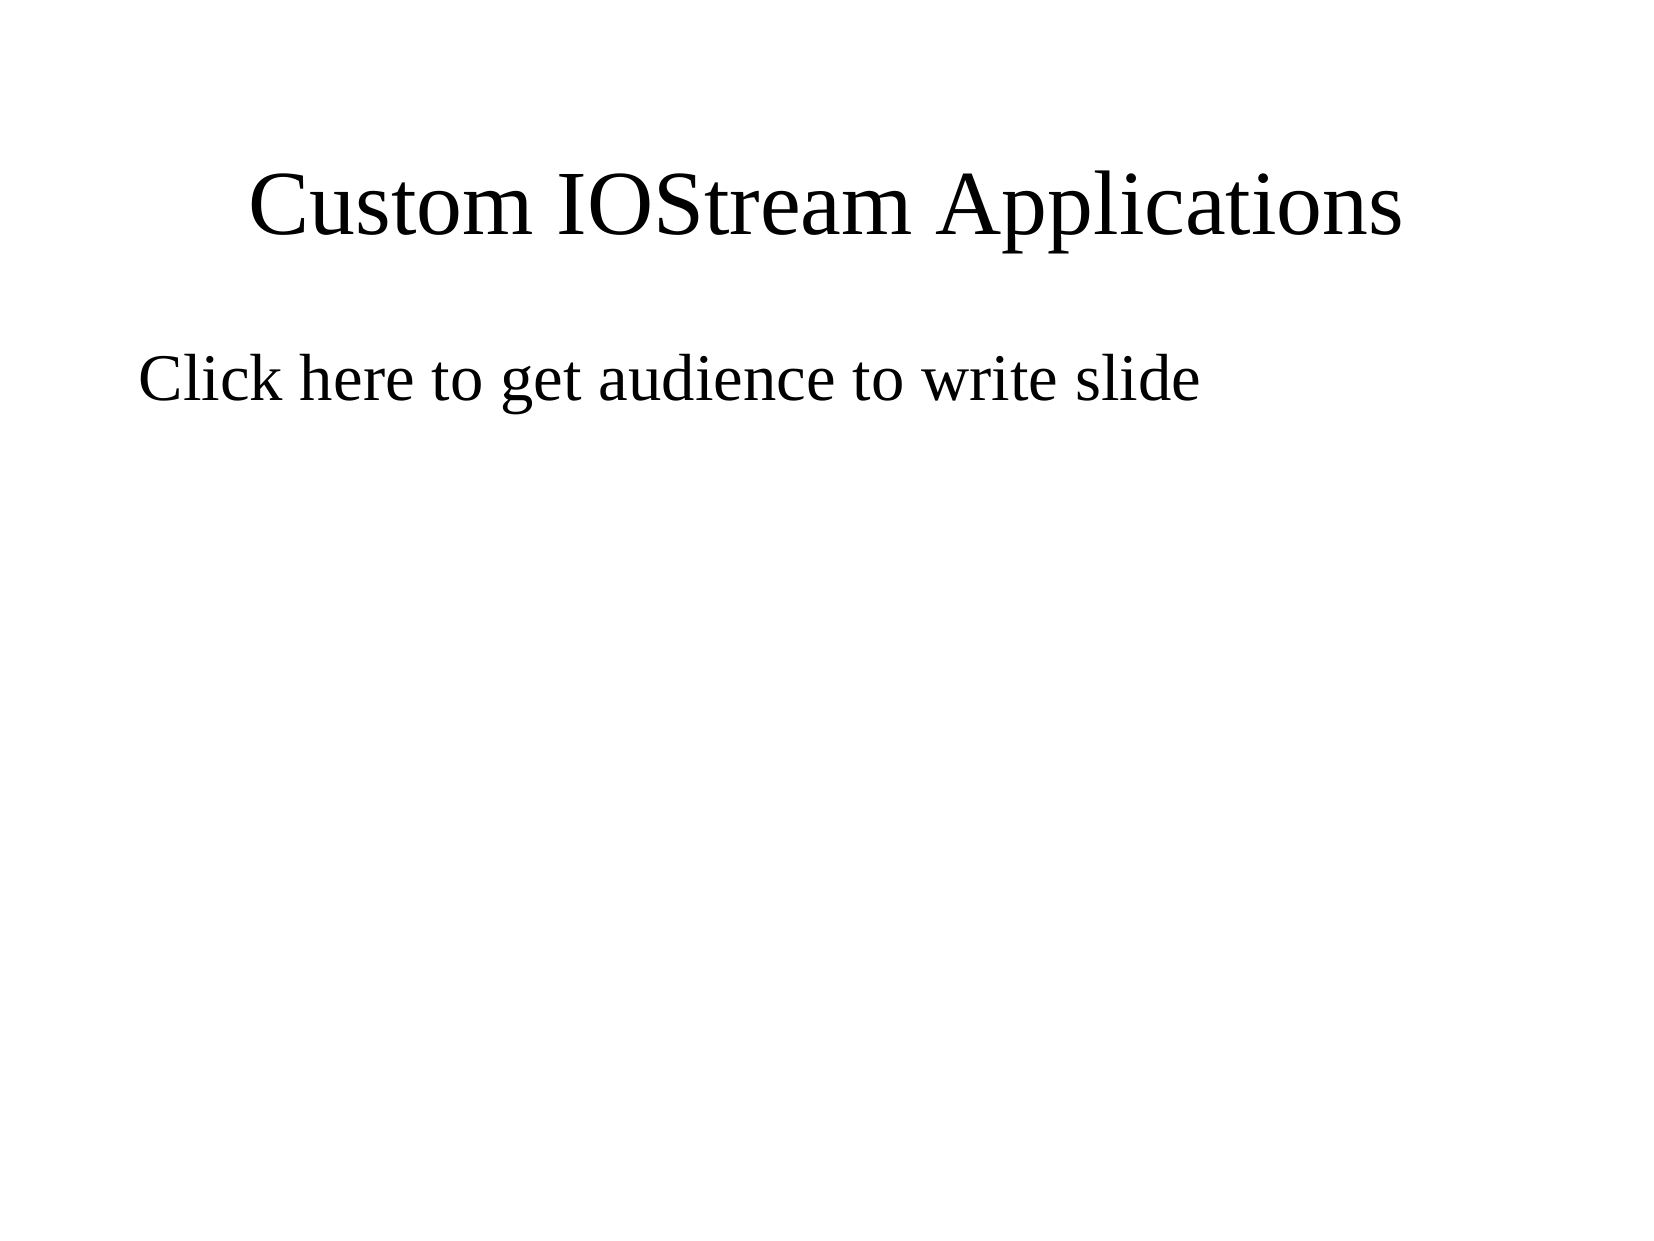

# Custom IOStream Applications
Click here to get audience to write slide